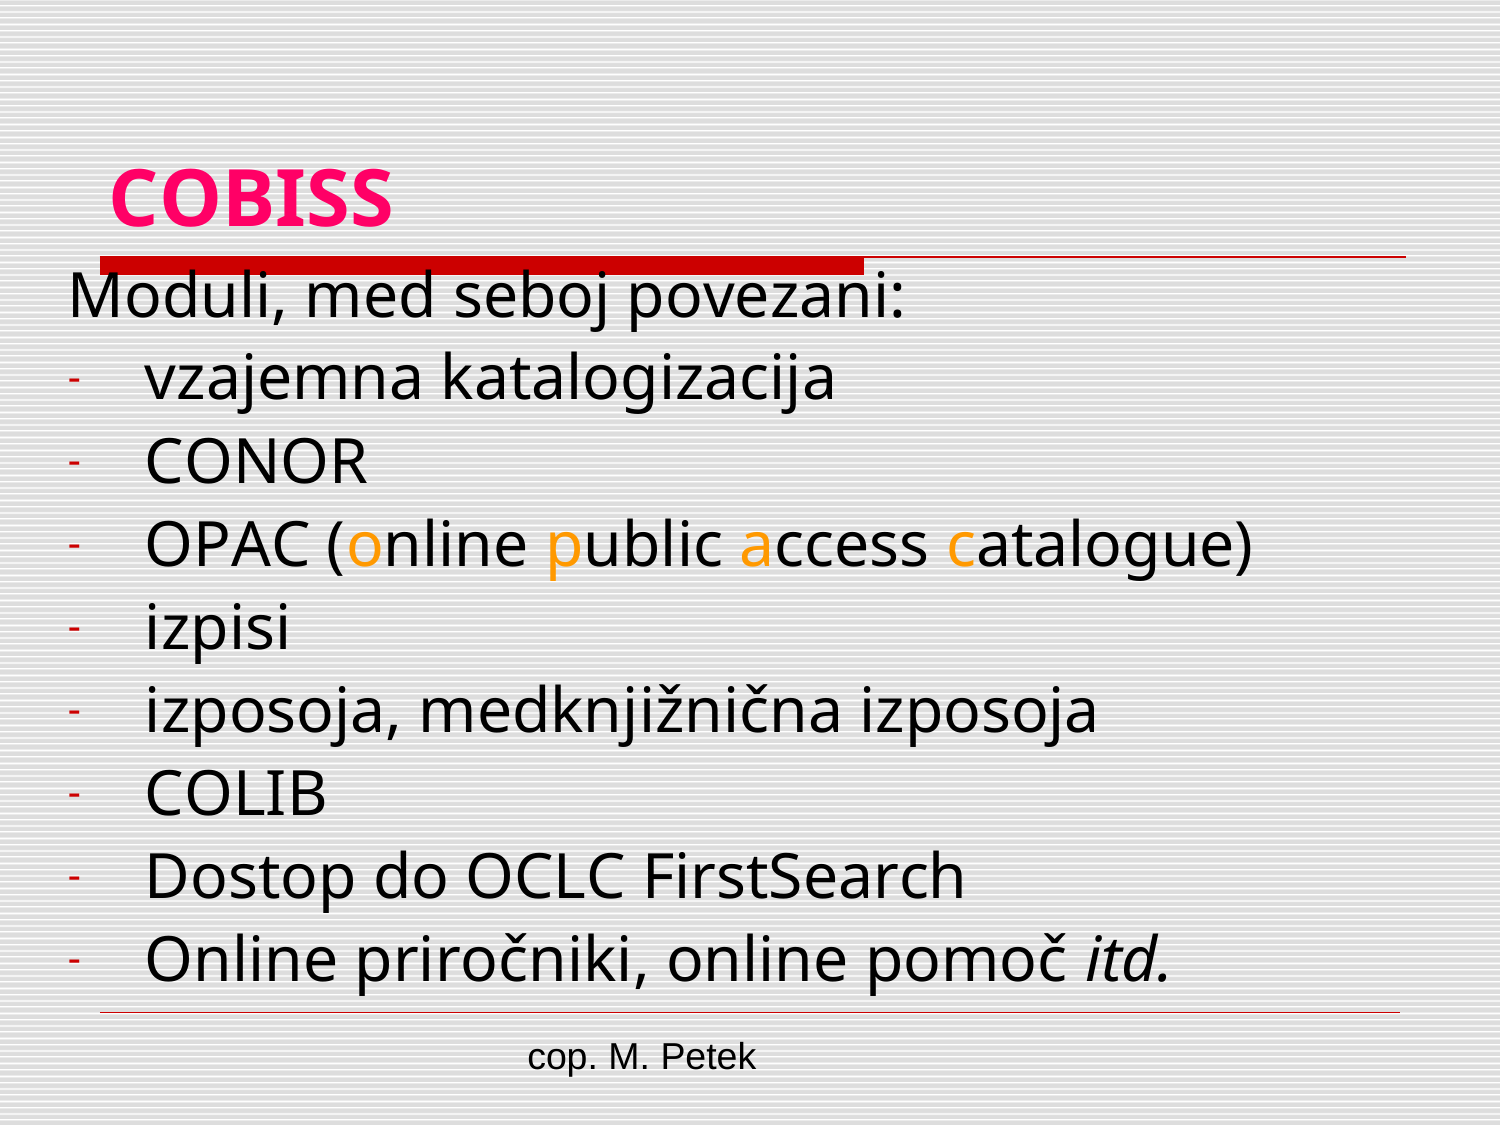

# COBISS
Moduli, med seboj povezani:
vzajemna katalogizacija
CONOR
OPAC (online public access catalogue)
izpisi
izposoja, medknjižnična izposoja
COLIB
Dostop do OCLC FirstSearch
Online priročniki, online pomoč itd.
cop. M. Petek